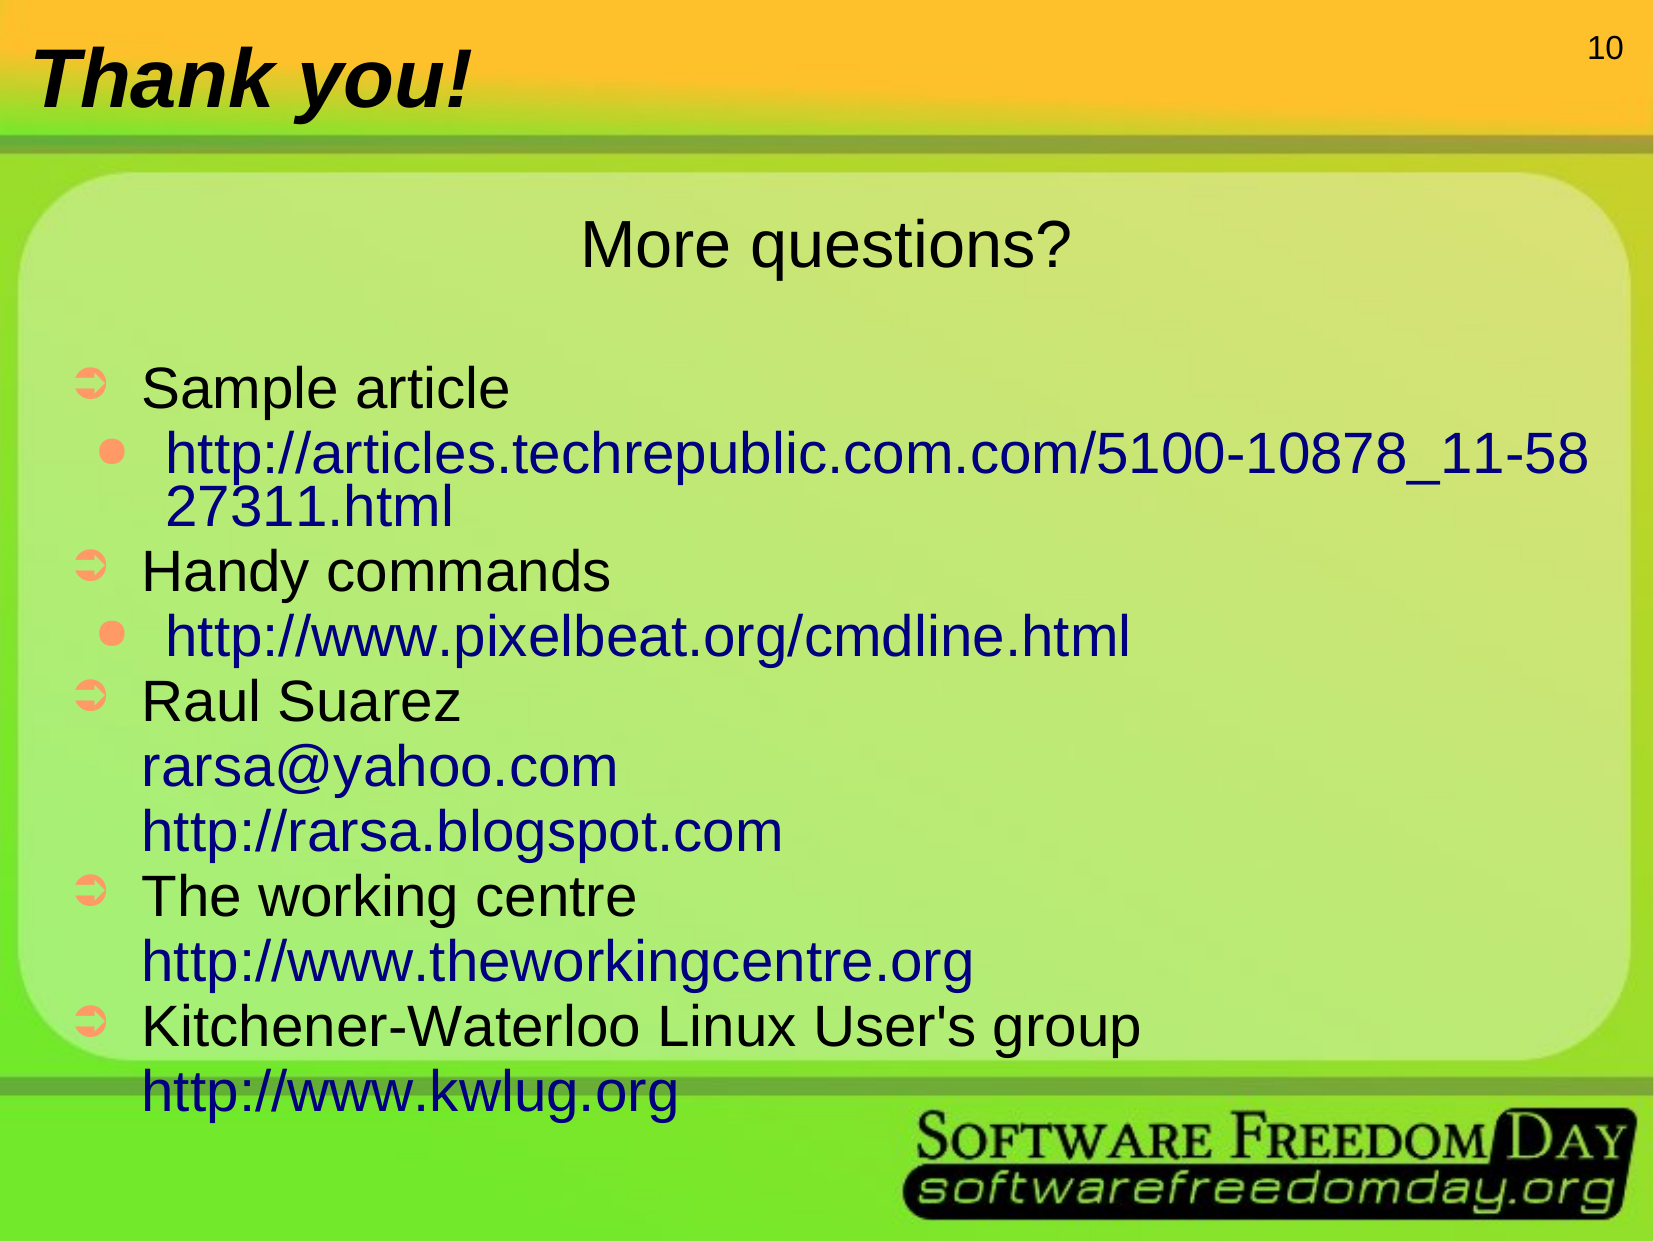

# Thank you!
More questions?
Sample article
http://articles.techrepublic.com.com/5100-10878_11-5827311.html
Handy commands
http://www.pixelbeat.org/cmdline.html
Raul Suarez
rarsa@yahoo.com
http://rarsa.blogspot.com
The working centre
http://www.theworkingcentre.org
Kitchener-Waterloo Linux User's group
http://www.kwlug.org